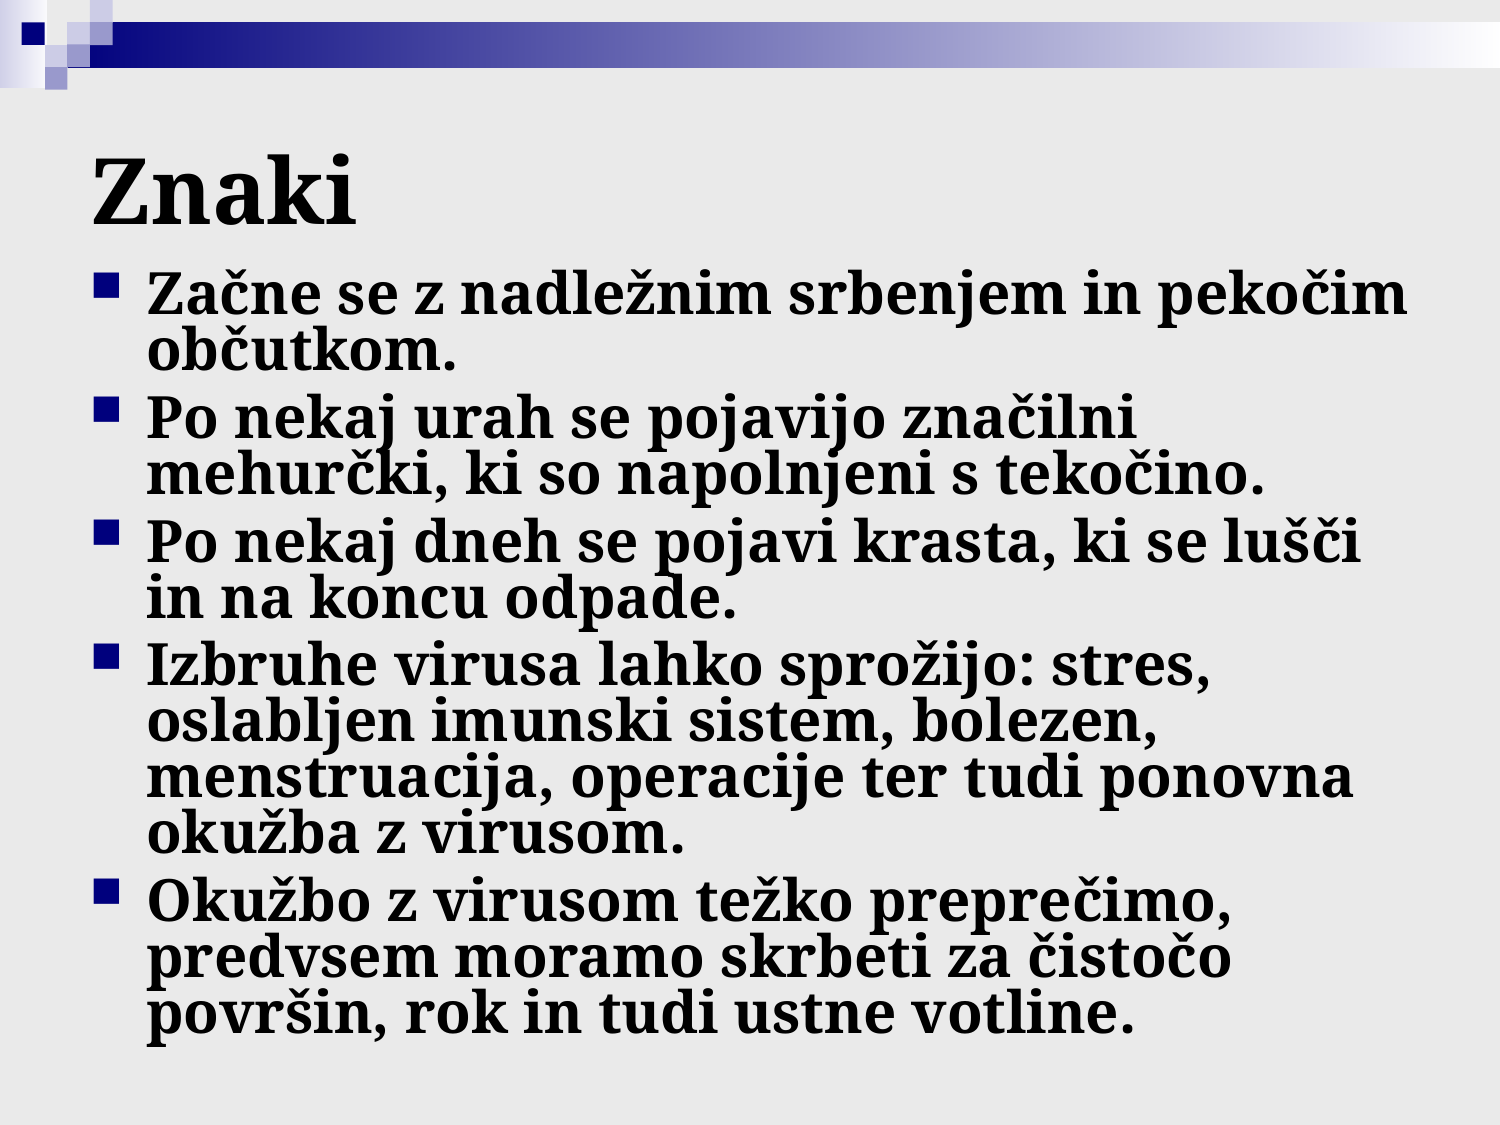

# Znaki
Začne se z nadležnim srbenjem in pekočim občutkom.
Po nekaj urah se pojavijo značilni mehurčki, ki so napolnjeni s tekočino.
Po nekaj dneh se pojavi krasta, ki se lušči in na koncu odpade.
Izbruhe virusa lahko sprožijo: stres, oslabljen imunski sistem, bolezen, menstruacija, operacije ter tudi ponovna okužba z virusom.
Okužbo z virusom težko preprečimo, predvsem moramo skrbeti za čistočo površin, rok in tudi ustne votline.